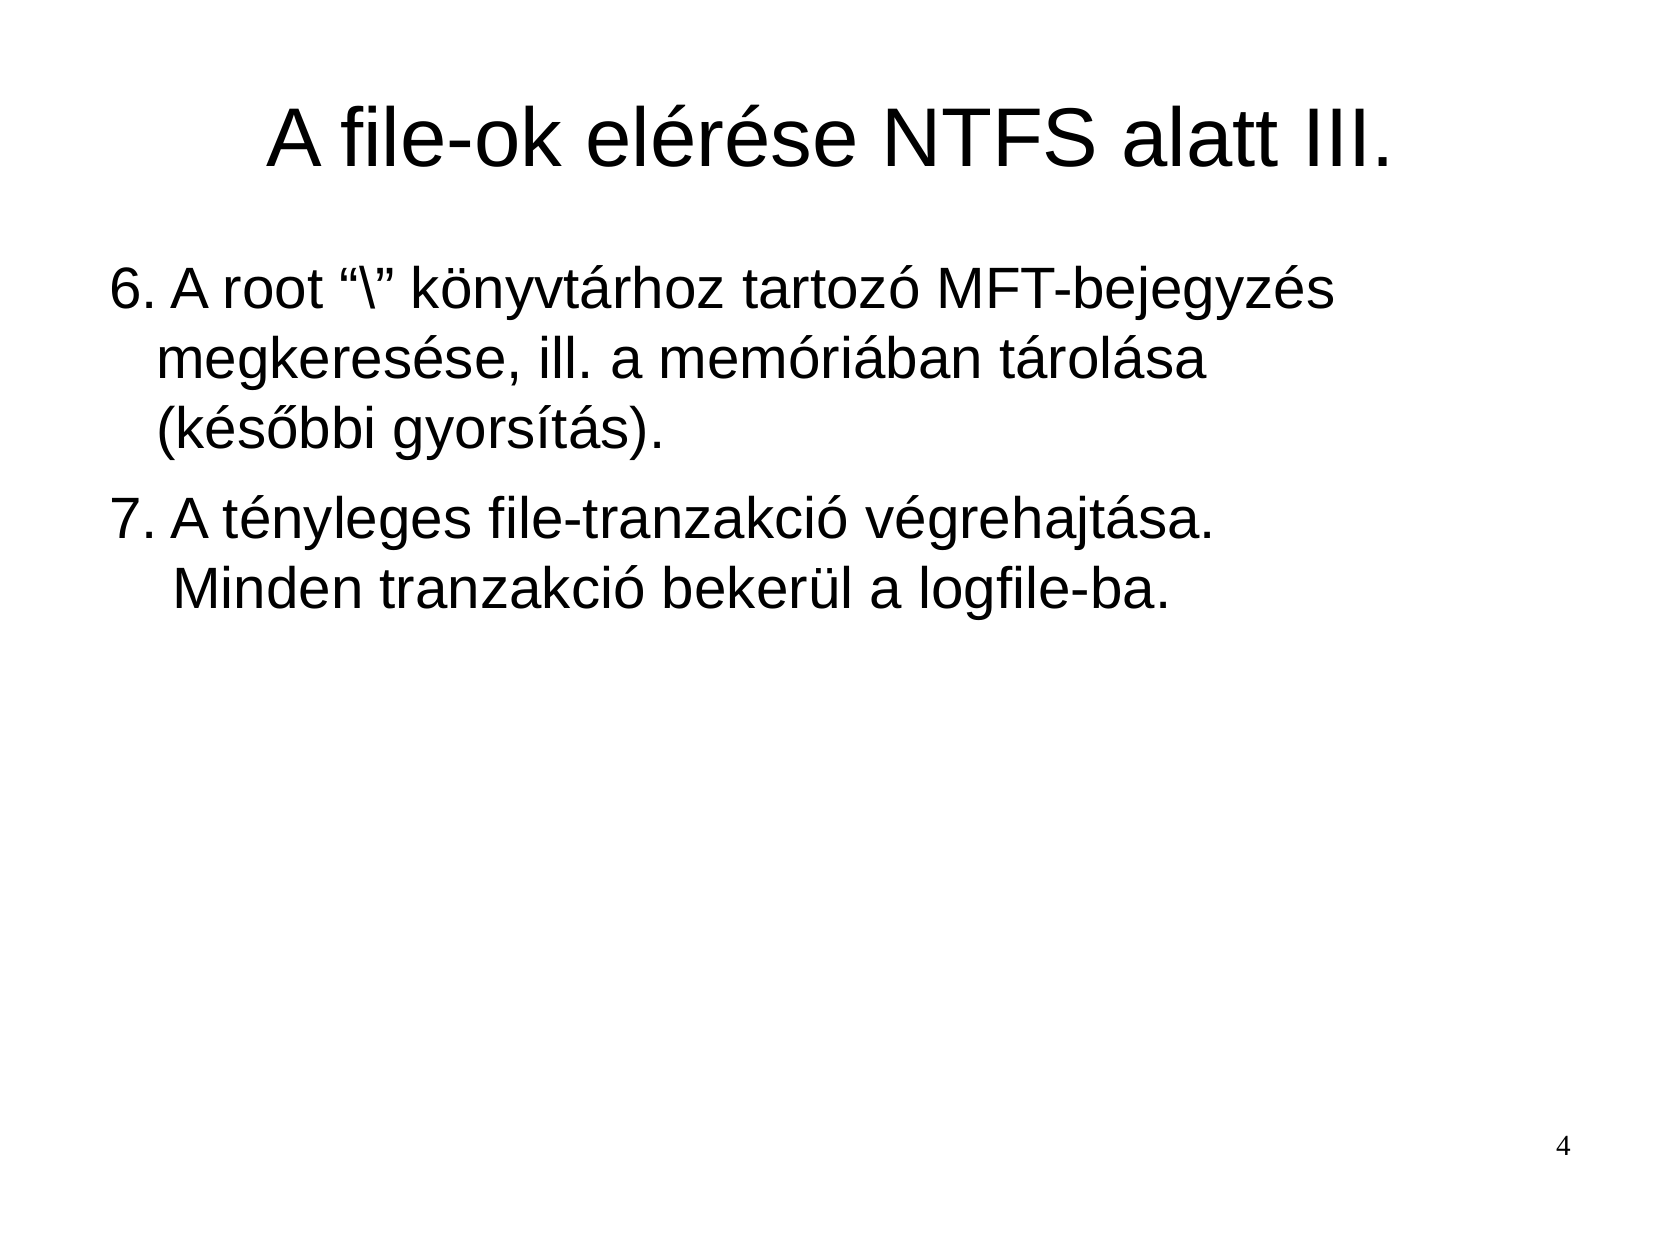

# A file-ok elérése NTFS alatt III.
6. A root “\” könyvtárhoz tartozó MFT-bejegyzés megkeresése, ill. a memóriában tárolása
(későbbi gyorsítás).
7. A tényleges file-tranzakció végrehajtása.
 Minden tranzakció bekerül a logfile-ba.
4